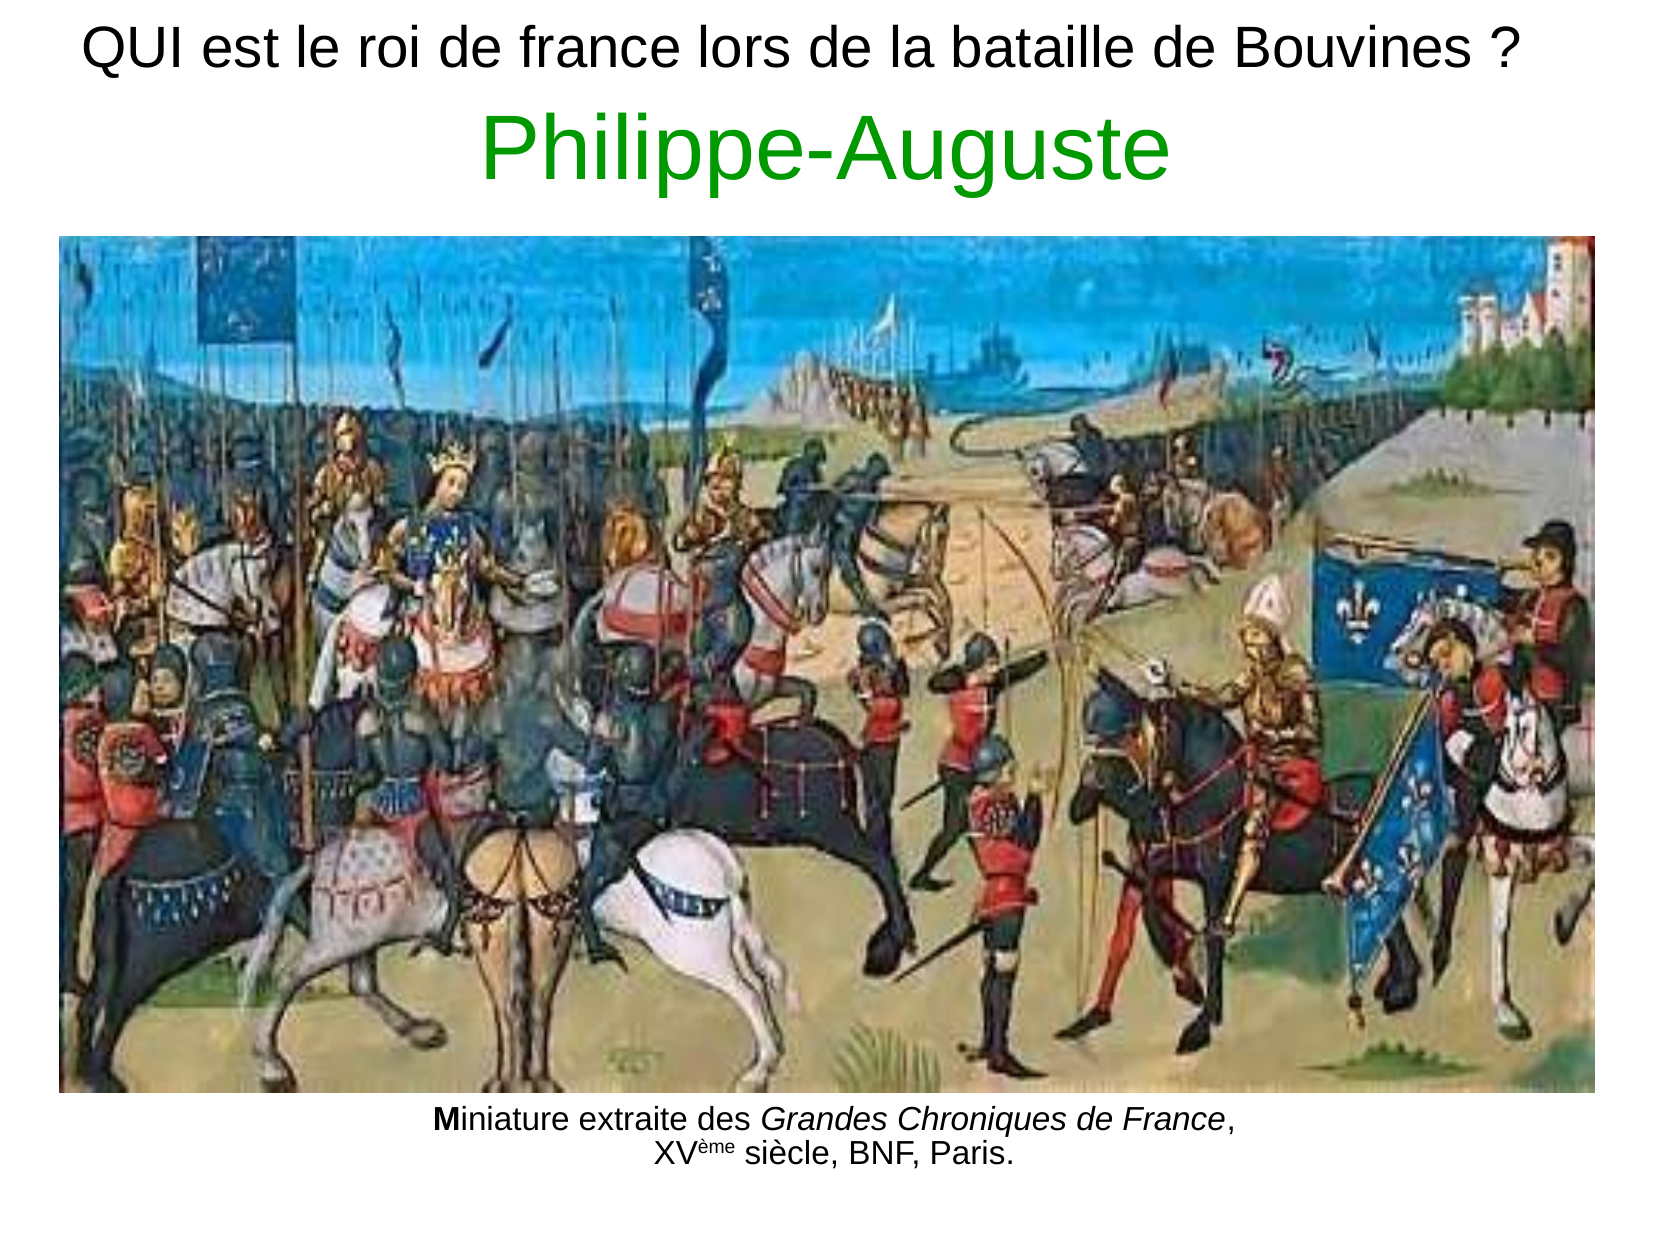

QUI est le roi de france lors de la bataille de Bouvines ?
Philippe-Auguste
Miniature extraite des Grandes Chroniques de France,
 XVème siècle, BNF, Paris.